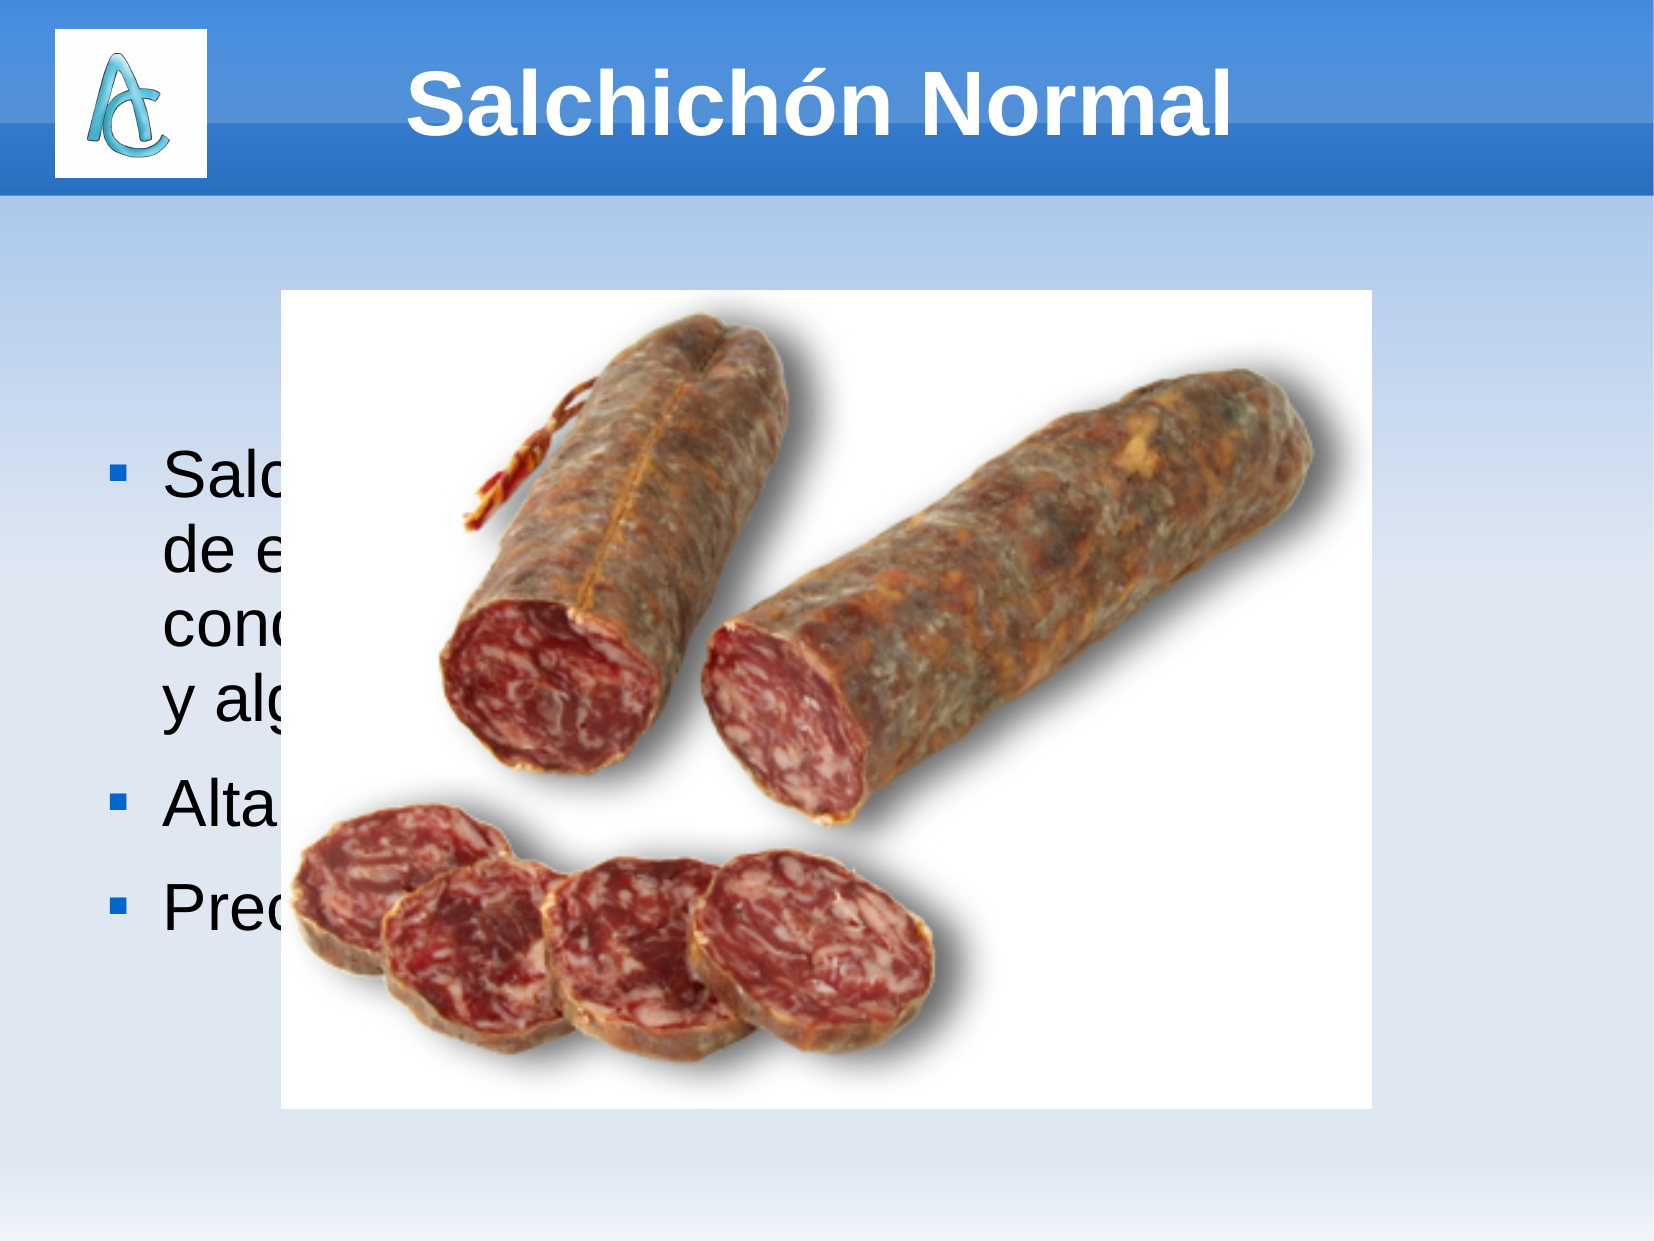

# Salchichón Normal
Salchichón es un tipo de embutido curado condimentado con sal y algunas especias.
Alta calidad.
Precio 9,50 €/kg